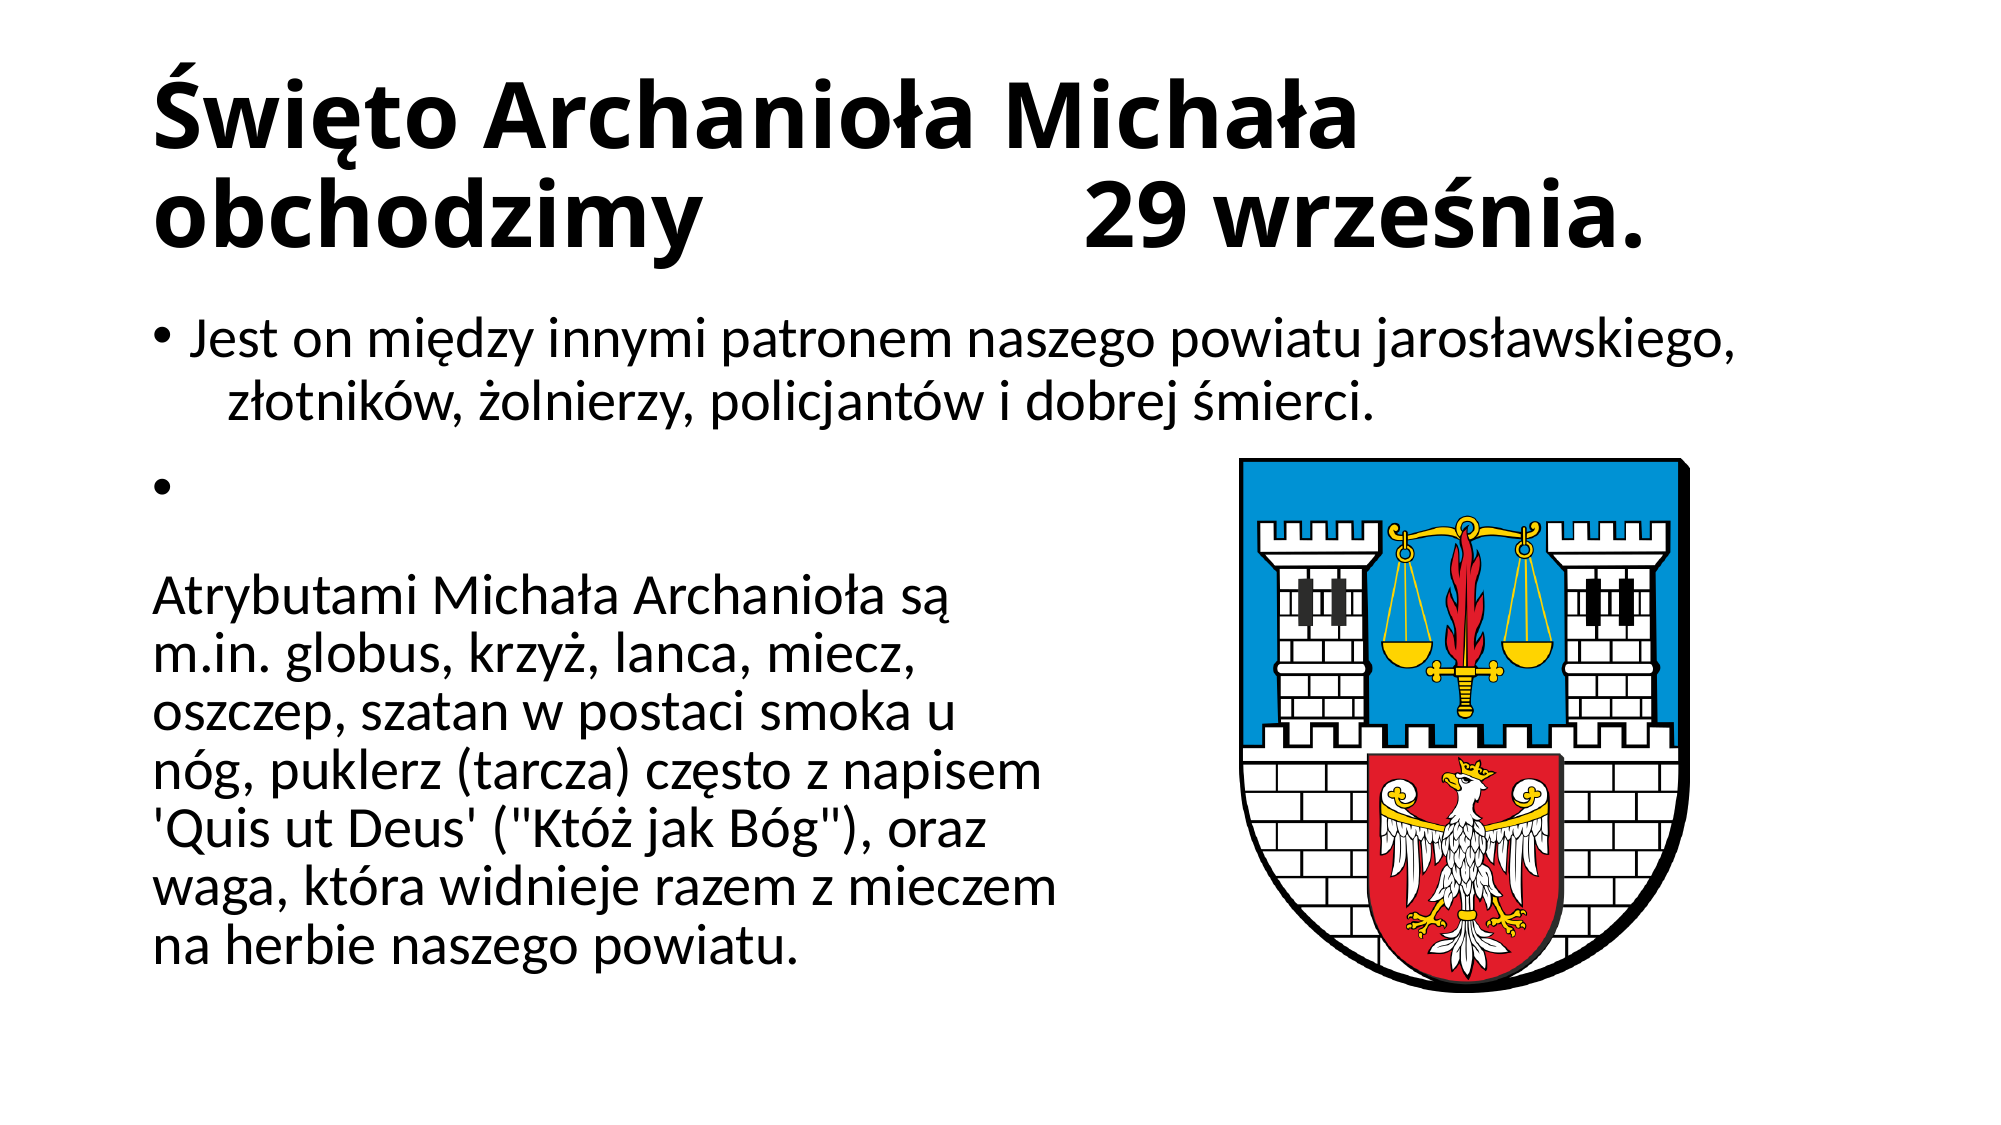

# Święto Archanioła Michała obchodzimy 29 września.
Jest on między innymi patronem naszego powiatu jarosławskiego, złotników, żolnierzy, policjantów i dobrej śmierci.
Atrybutami Michała Archanioła są m.in. globus, krzyż, lanca, miecz, oszczep, szatan w postaci smoka u nóg, puklerz (tarcza) często z napisem 'Quis ut Deus' ("Któż jak Bóg"), oraz waga, która widnieje razem z mieczem na herbie naszego powiatu.